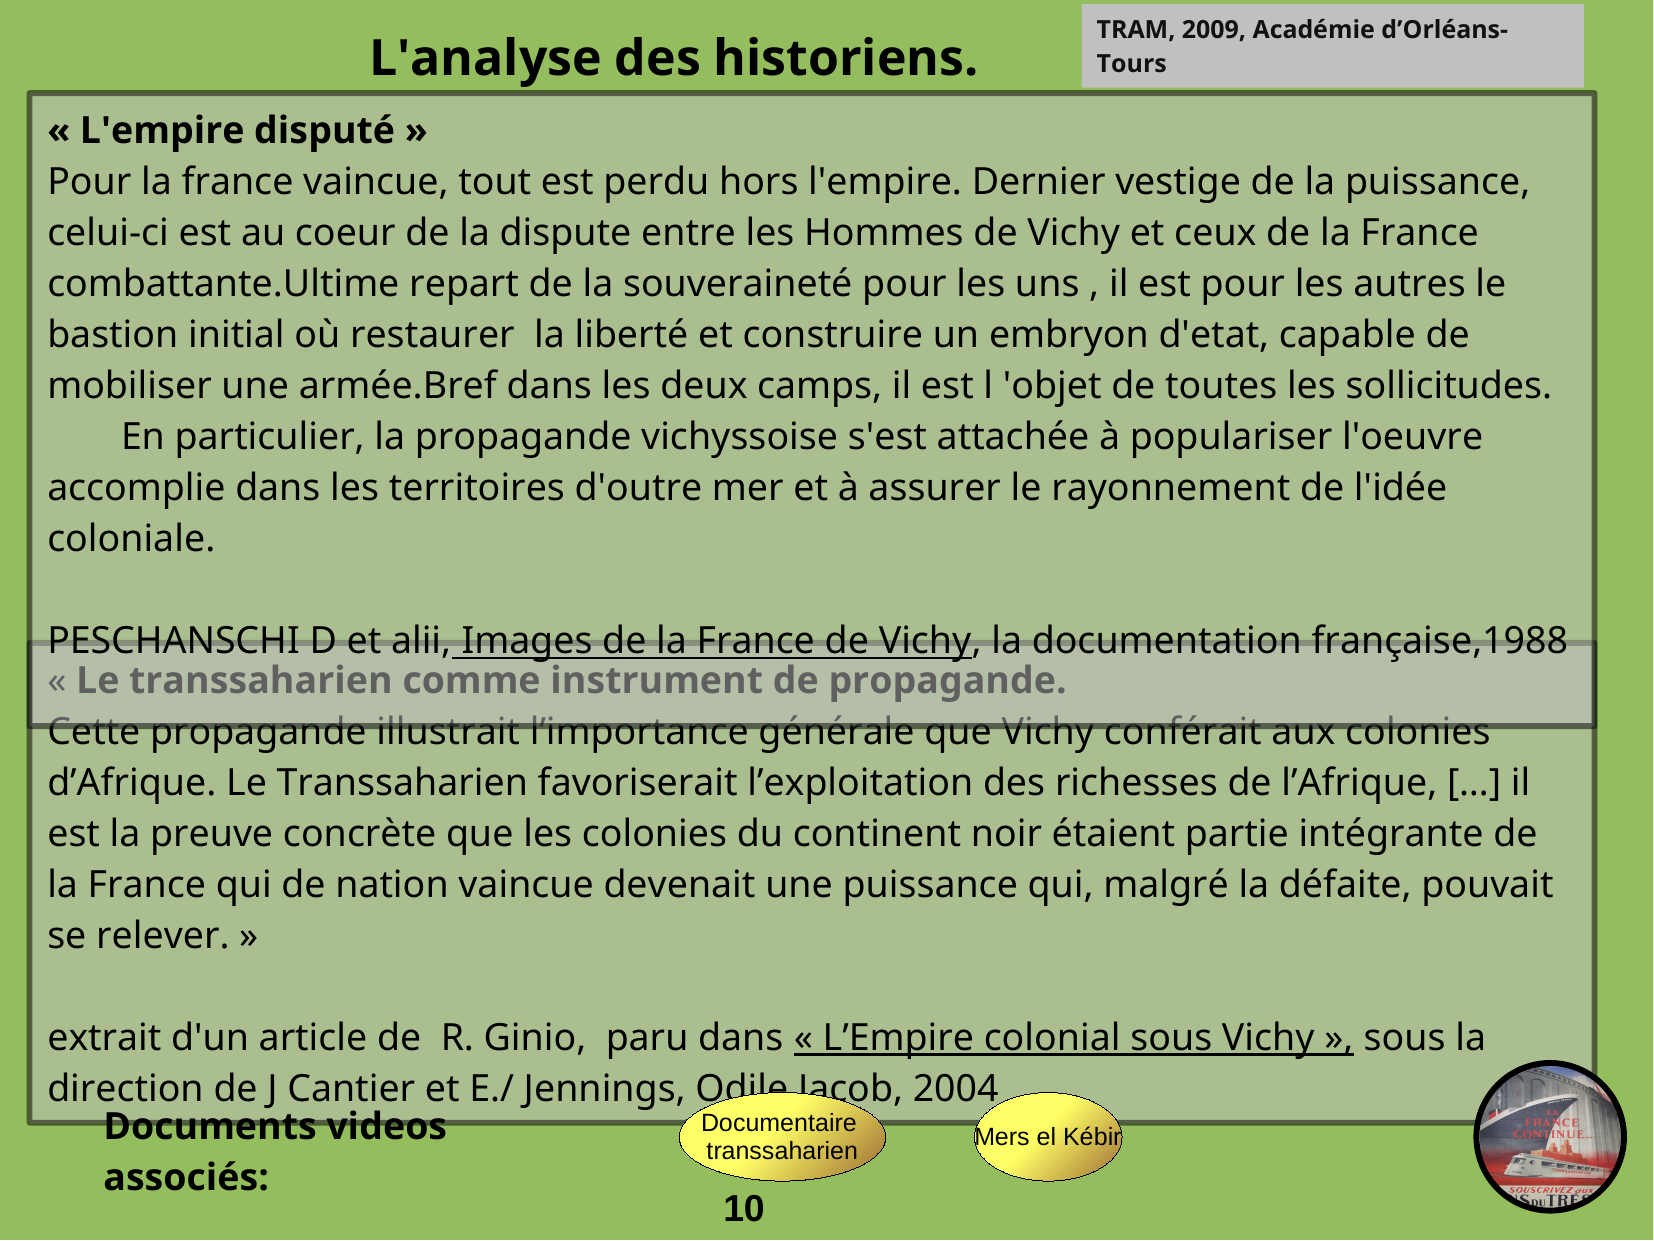

TRAM, 2009, Académie d’Orléans-Tours
L'analyse des historiens.
« L'empire disputé »
Pour la france vaincue, tout est perdu hors l'empire. Dernier vestige de la puissance, celui-ci est au coeur de la dispute entre les Hommes de Vichy et ceux de la France combattante.Ultime repart de la souveraineté pour les uns , il est pour les autres le bastion initial où restaurer la liberté et construire un embryon d'etat, capable de mobiliser une armée.Bref dans les deux camps, il est l 'objet de toutes les sollicitudes.
	En particulier, la propagande vichyssoise s'est attachée à populariser l'oeuvre accomplie dans les territoires d'outre mer et à assurer le rayonnement de l'idée coloniale.
PESCHANSCHI D et alii, Images de la France de Vichy, la documentation française,1988
« Le transsaharien comme instrument de propagande.
Cette propagande illustrait l’importance générale que Vichy conférait aux colonies d’Afrique. Le Transsaharien favoriserait l’exploitation des richesses de l’Afrique, […] il est la preuve concrète que les colonies du continent noir étaient partie intégrante de la France qui de nation vaincue devenait une puissance qui, malgré la défaite, pouvait se relever. »
extrait d'un article de R. Ginio, paru dans « L’Empire colonial sous Vichy », sous la direction de J Cantier et E./ Jennings, Odile Jacob, 2004
Documents videos associés:
Documentaire
transsaharien
Mers el Kébir
10